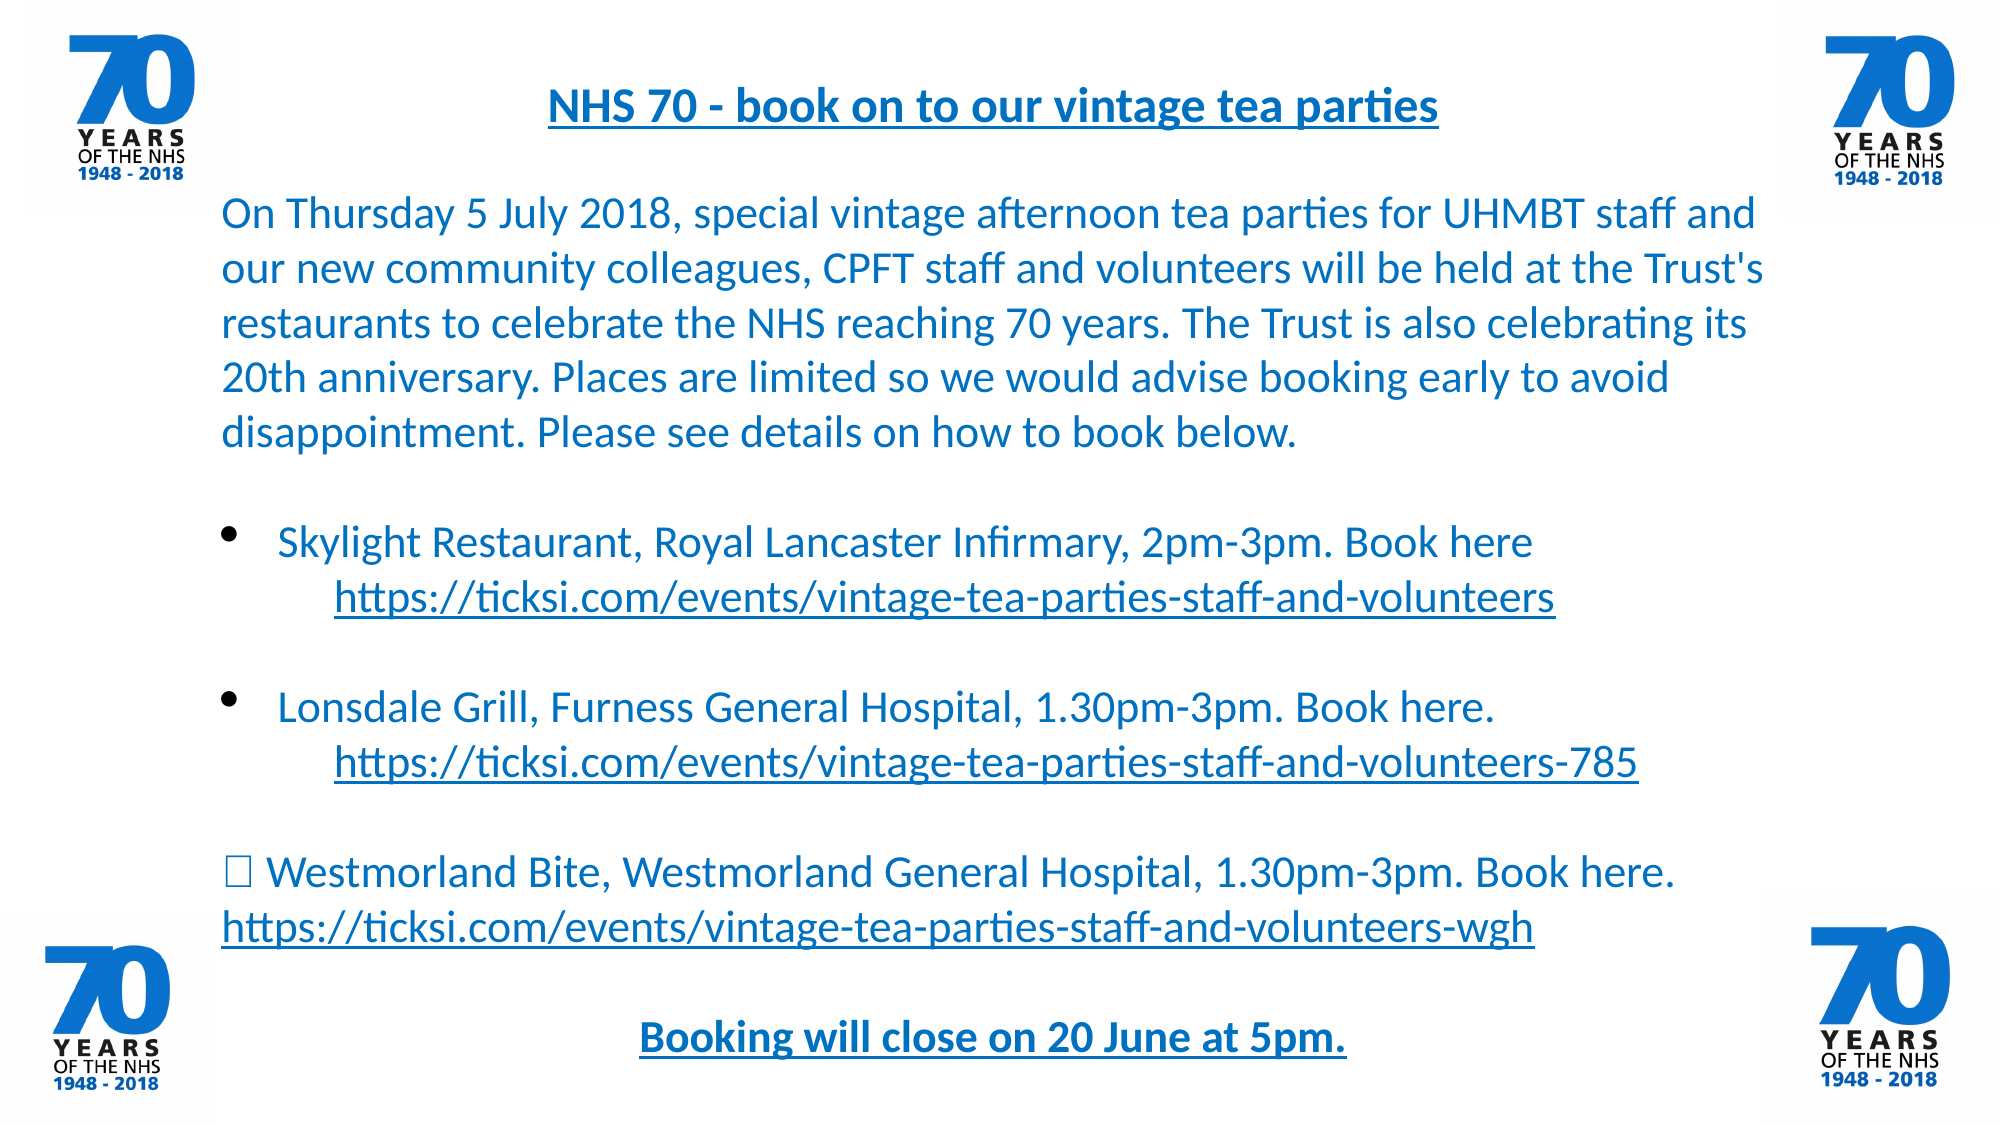

NHS 70 - book on to our vintage tea parties
On Thursday 5 July 2018, special vintage afternoon tea parties for UHMBT staff and our new community colleagues, CPFT staff and volunteers will be held at the Trust's restaurants to celebrate the NHS reaching 70 years. The Trust is also celebrating its 20th anniversary. Places are limited so we would advise booking early to avoid disappointment. Please see details on how to book below.
Skylight Restaurant, Royal Lancaster Infirmary, 2pm-3pm. Book herehttps://ticksi.com/events/vintage-tea-parties-staff-and-volunteers
Lonsdale Grill, Furness General Hospital, 1.30pm-3pm. Book here.https://ticksi.com/events/vintage-tea-parties-staff-and-volunteers-785
 Westmorland Bite, Westmorland General Hospital, 1.30pm-3pm. Book here.https://ticksi.com/events/vintage-tea-parties-staff-and-volunteers-wgh
Booking will close on 20 June at 5pm.